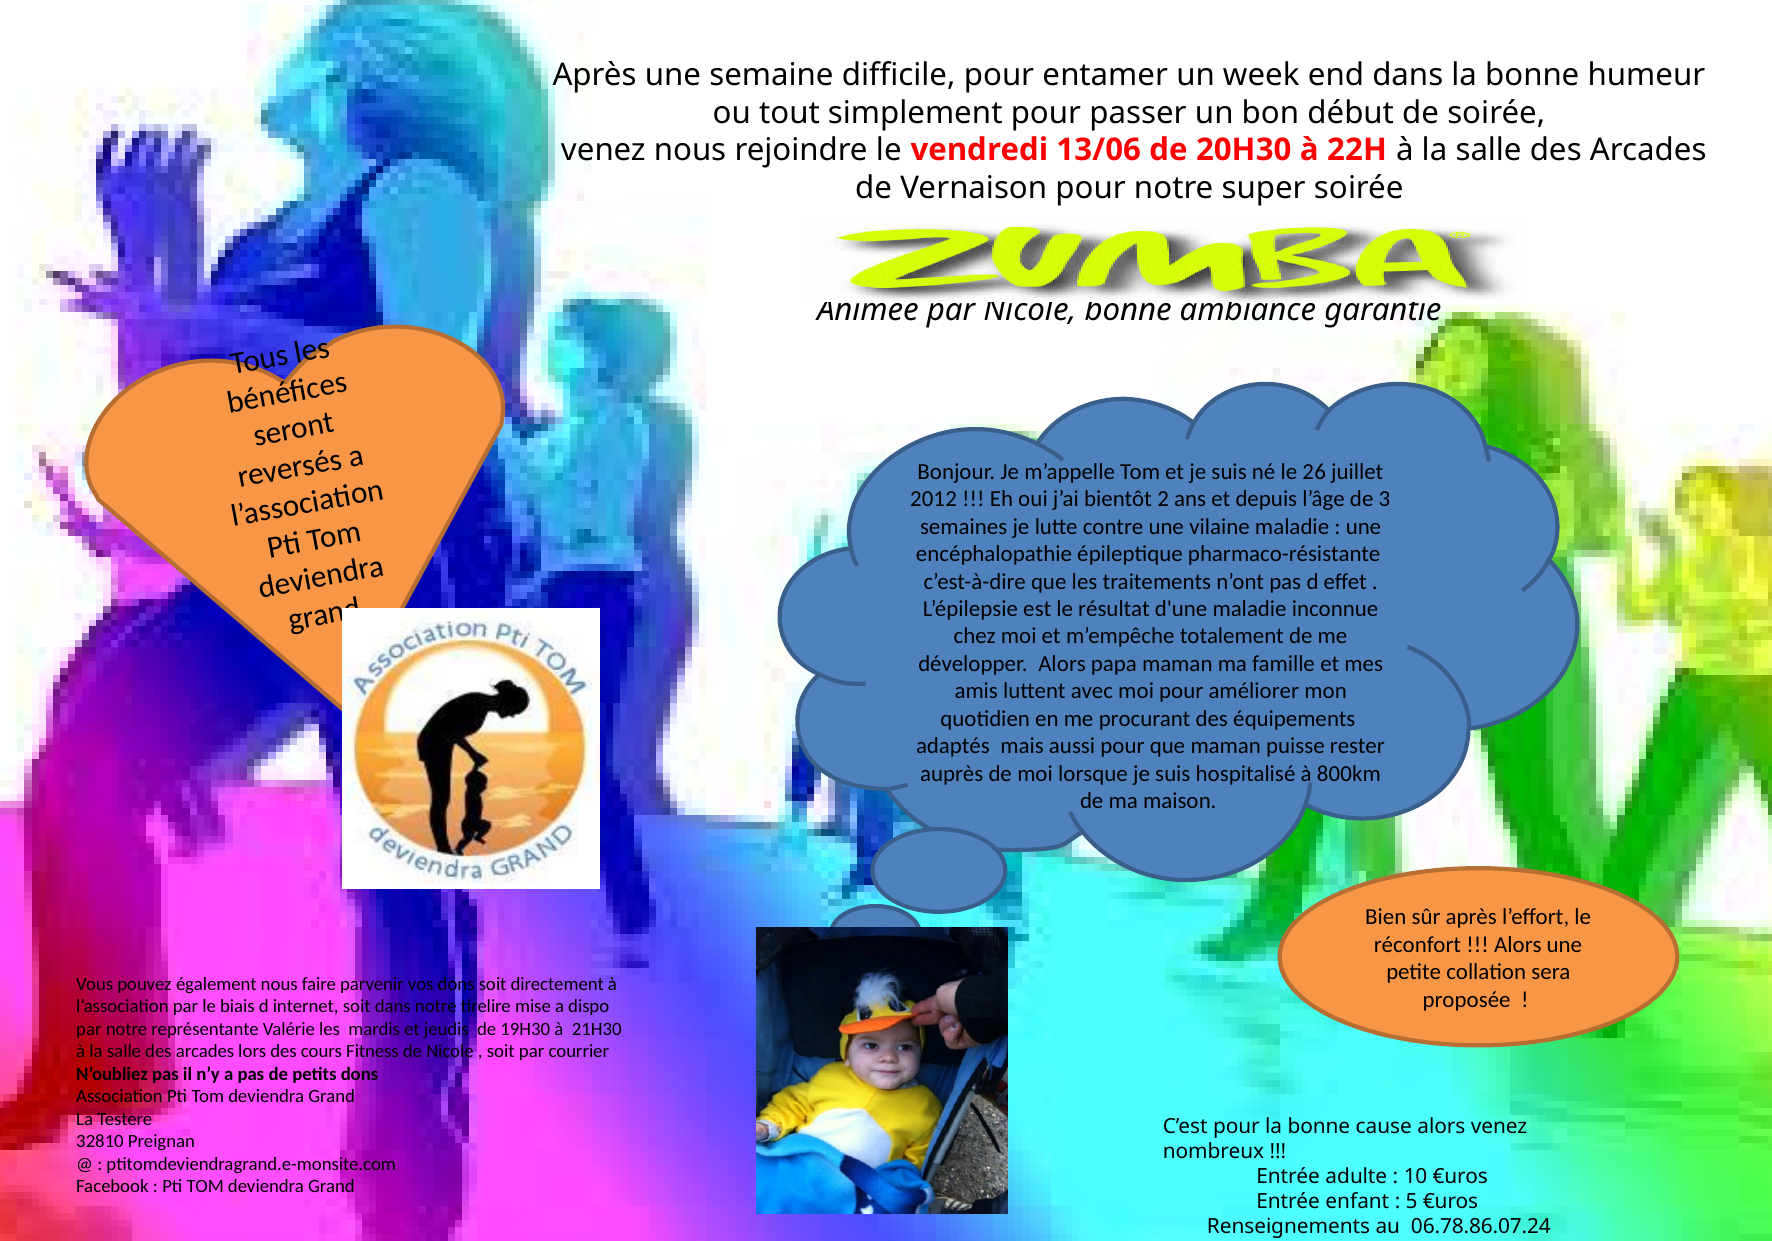

#
Après une semaine difficile, pour entamer un week end dans la bonne humeur ou tout simplement pour passer un bon début de soirée,
 venez nous rejoindre le vendredi 13/06 de 20H30 à 22H à la salle des Arcades de Vernaison pour notre super soirée
Animée par Nicole, bonne ambiance garantie
Tous les bénéfices seront reversés a l’association Pti Tom deviendra grand
Bonjour. Je m’appelle Tom et je suis né le 26 juillet 2012 !!! Eh oui j’ai bientôt 2 ans et depuis l’âge de 3 semaines je lutte contre une vilaine maladie : une encéphalopathie épileptique pharmaco-résistante c’est-à-dire que les traitements n’ont pas d effet . L’épilepsie est le résultat d'une maladie inconnue chez moi et m’empêche totalement de me développer.  Alors papa maman ma famille et mes amis luttent avec moi pour améliorer mon quotidien en me procurant des équipements adaptés mais aussi pour que maman puisse rester auprès de moi lorsque je suis hospitalisé à 800km de ma maison.
Bien sûr après l’effort, le réconfort !!! Alors une petite collation sera proposée !
Vous pouvez également nous faire parvenir vos dons soit directement à l’association par le biais d internet, soit dans notre tirelire mise a dispo par notre représentante Valérie les mardis et jeudis de 19H30 à 21H30 à la salle des arcades lors des cours Fitness de Nicole , soit par courrier
N’oubliez pas il n’y a pas de petits dons
Association Pti Tom deviendra Grand
La Testere
32810 Preignan
@ : ptitomdeviendragrand.e-monsite.com
Facebook : Pti TOM deviendra Grand
C’est pour la bonne cause alors venez nombreux !!!
 Entrée adulte : 10 €uros
 Entrée enfant : 5 €uros
 Renseignements au 06.78.86.07.24